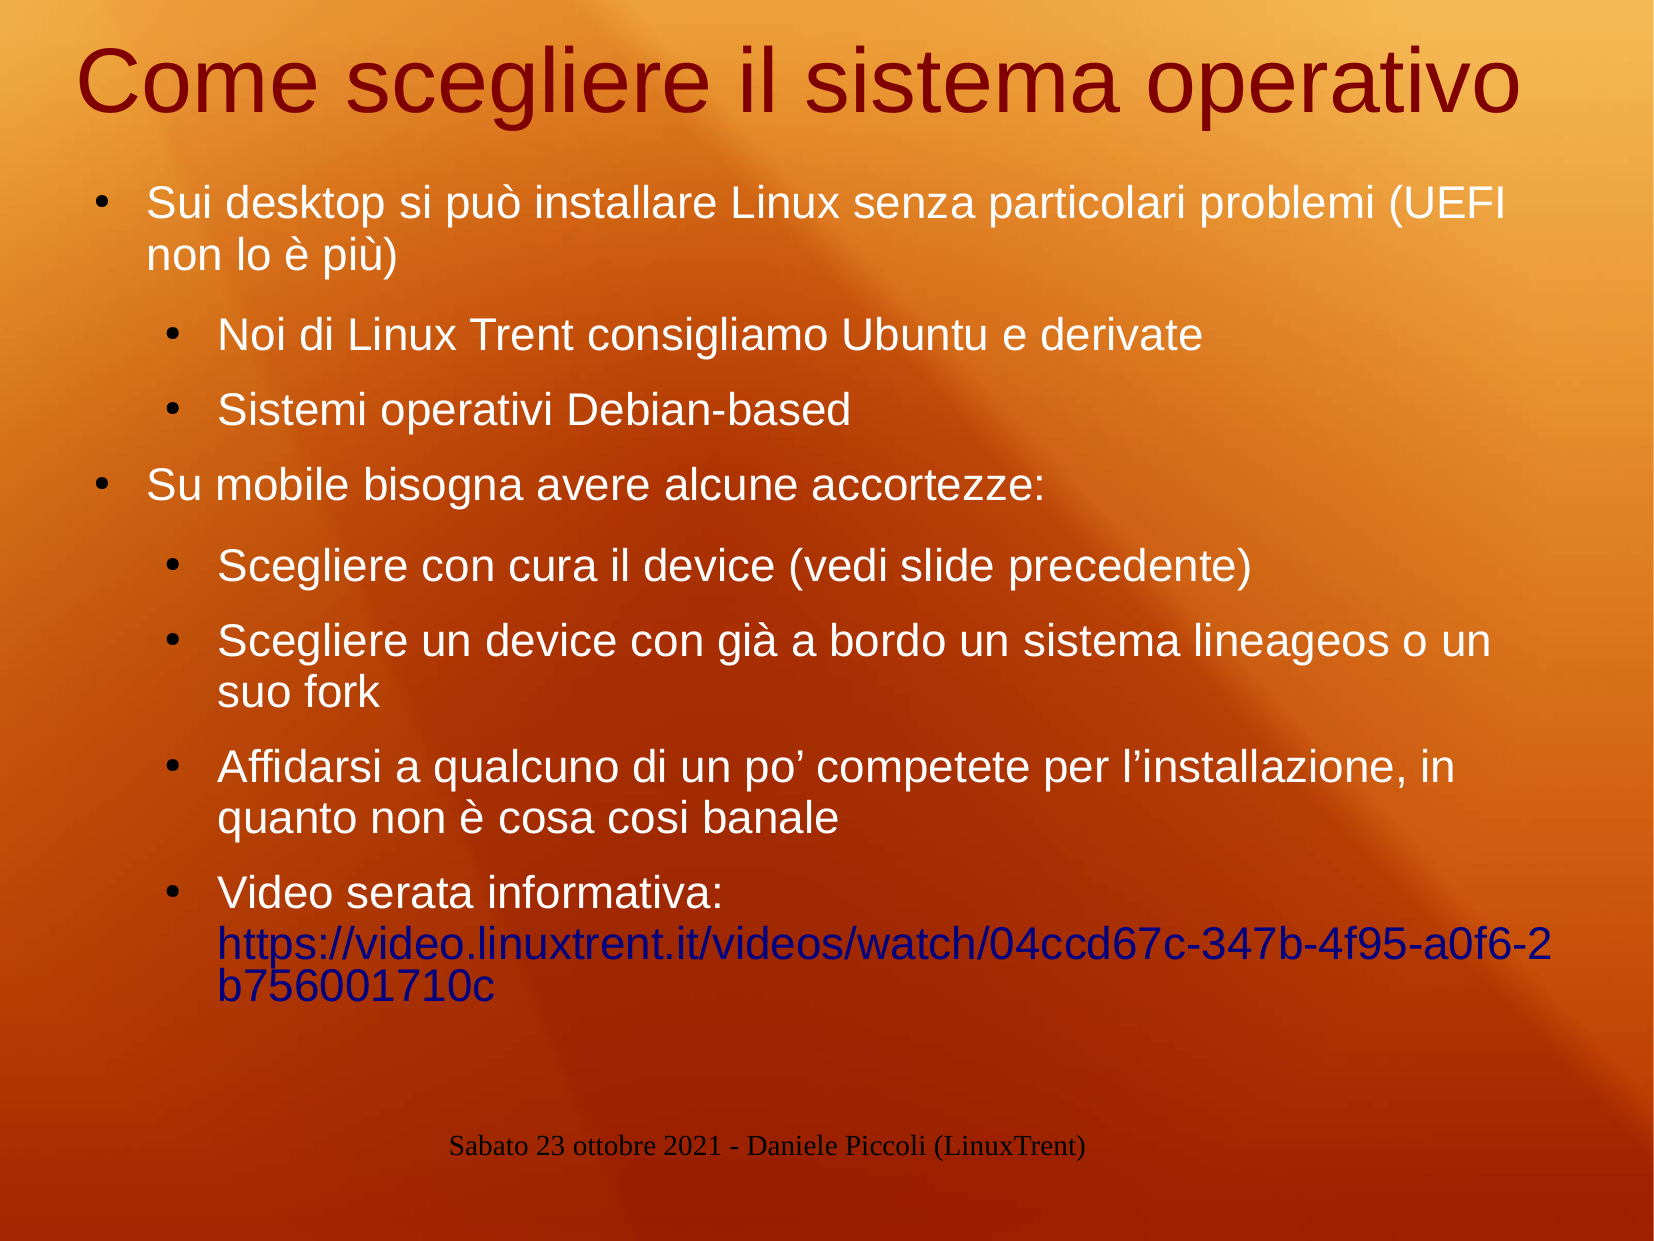

# Come scegliere il sistema operativo
Sui desktop si può installare Linux senza particolari problemi (UEFI non lo è più)
Noi di Linux Trent consigliamo Ubuntu e derivate
Sistemi operativi Debian-based
Su mobile bisogna avere alcune accortezze:
Scegliere con cura il device (vedi slide precedente)
Scegliere un device con già a bordo un sistema lineageos o un suo fork
Affidarsi a qualcuno di un po’ competete per l’installazione, in quanto non è cosa cosi banale
Video serata informativa: https://video.linuxtrent.it/videos/watch/04ccd67c-347b-4f95-a0f6-2b756001710c
Sabato 23 ottobre 2021 - Daniele Piccoli (LinuxTrent)